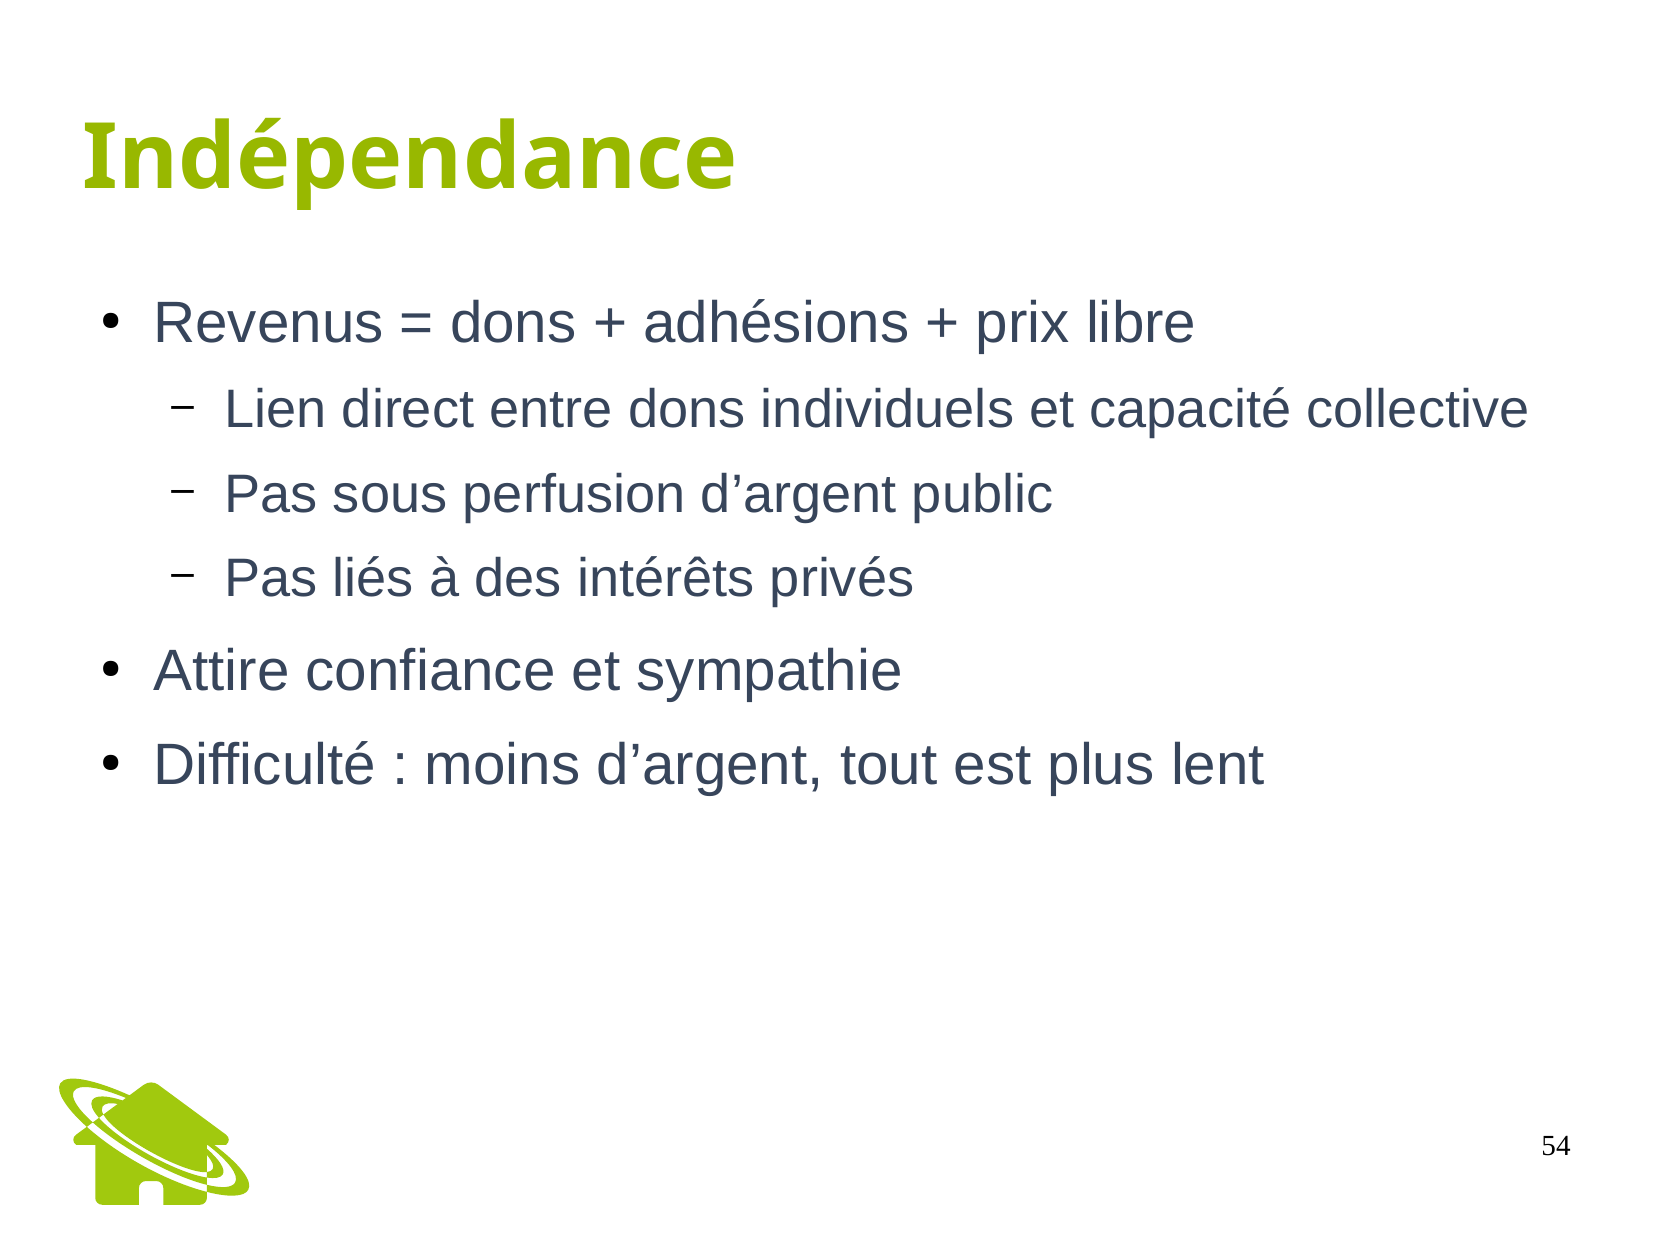

# Indépendance
Revenus = dons + adhésions + prix libre
Lien direct entre dons individuels et capacité collective
Pas sous perfusion d’argent public
Pas liés à des intérêts privés
Attire confiance et sympathie
Difficulté : moins d’argent, tout est plus lent
54